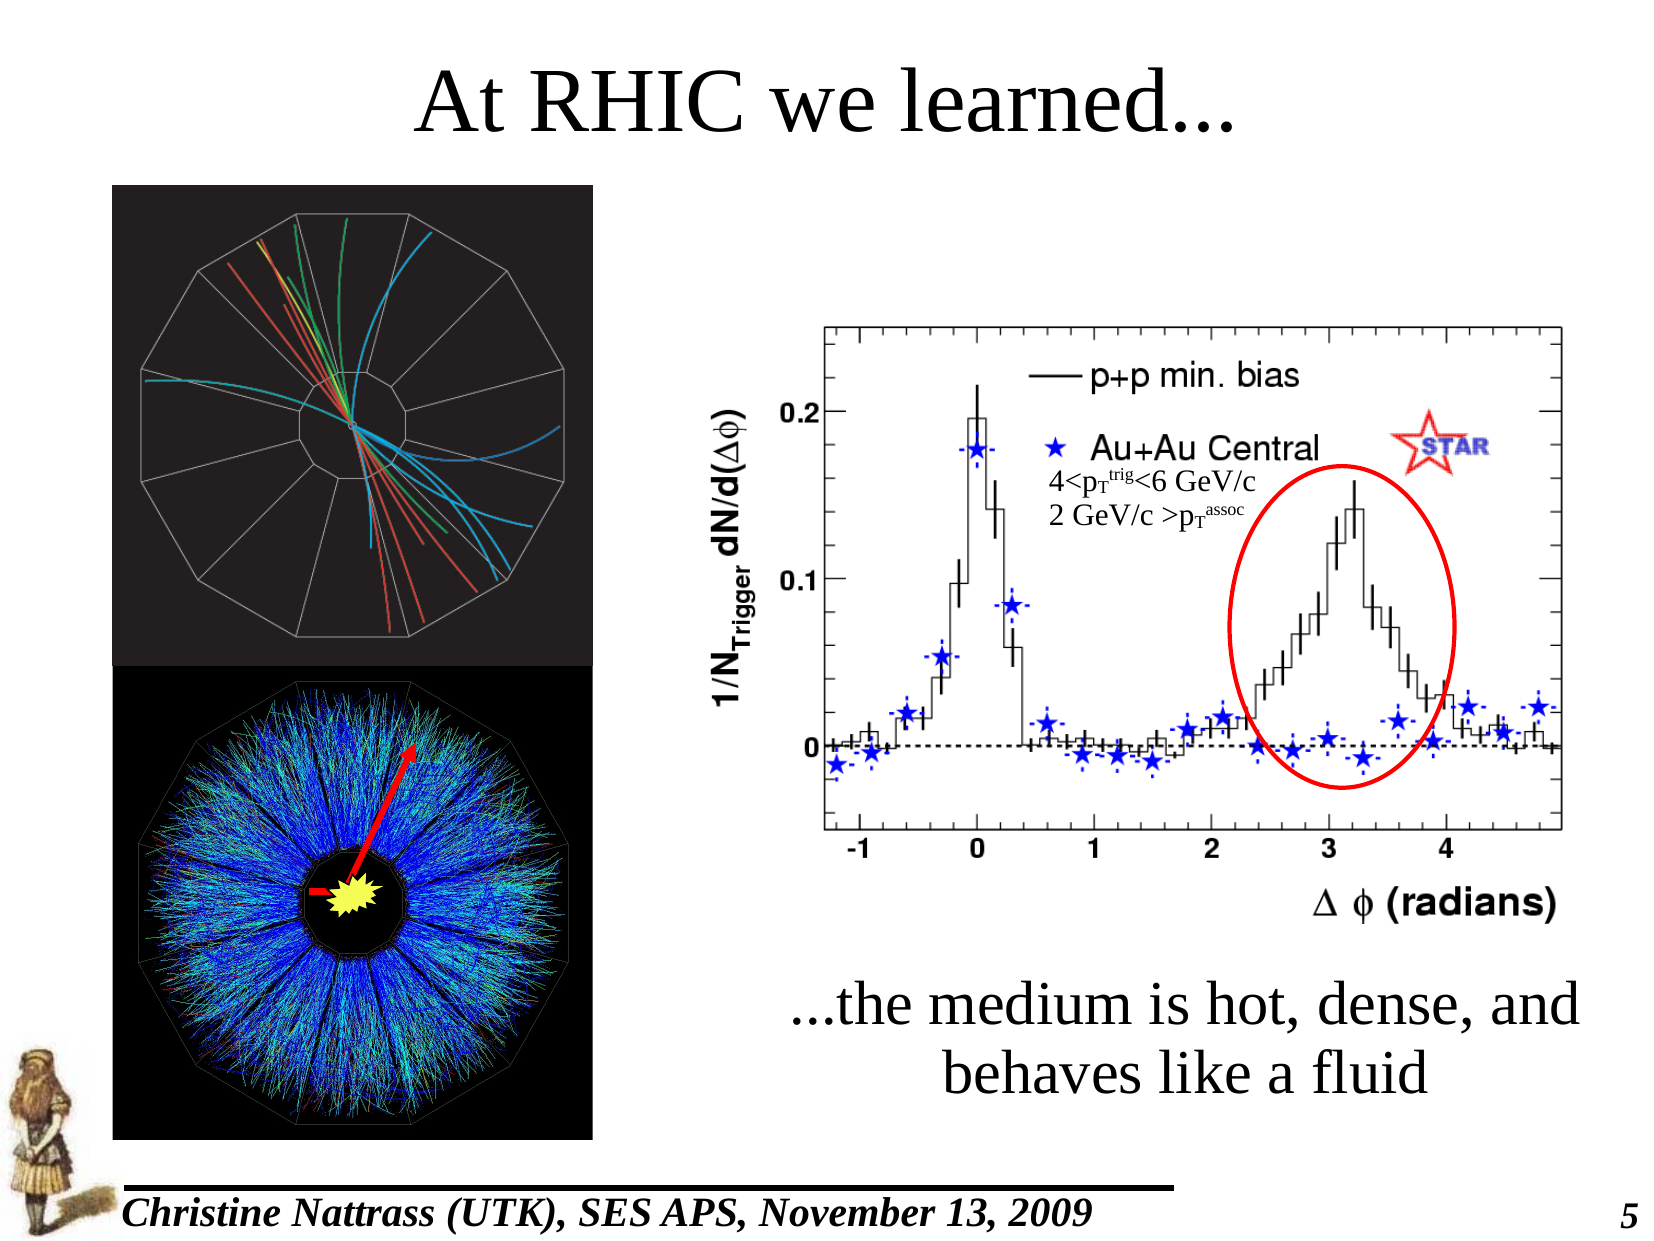

# At RHIC we learned...
4<pTtrig<6 GeV/c
2 GeV/c >pTassoc
...the medium is hot, dense, and behaves like a fluid